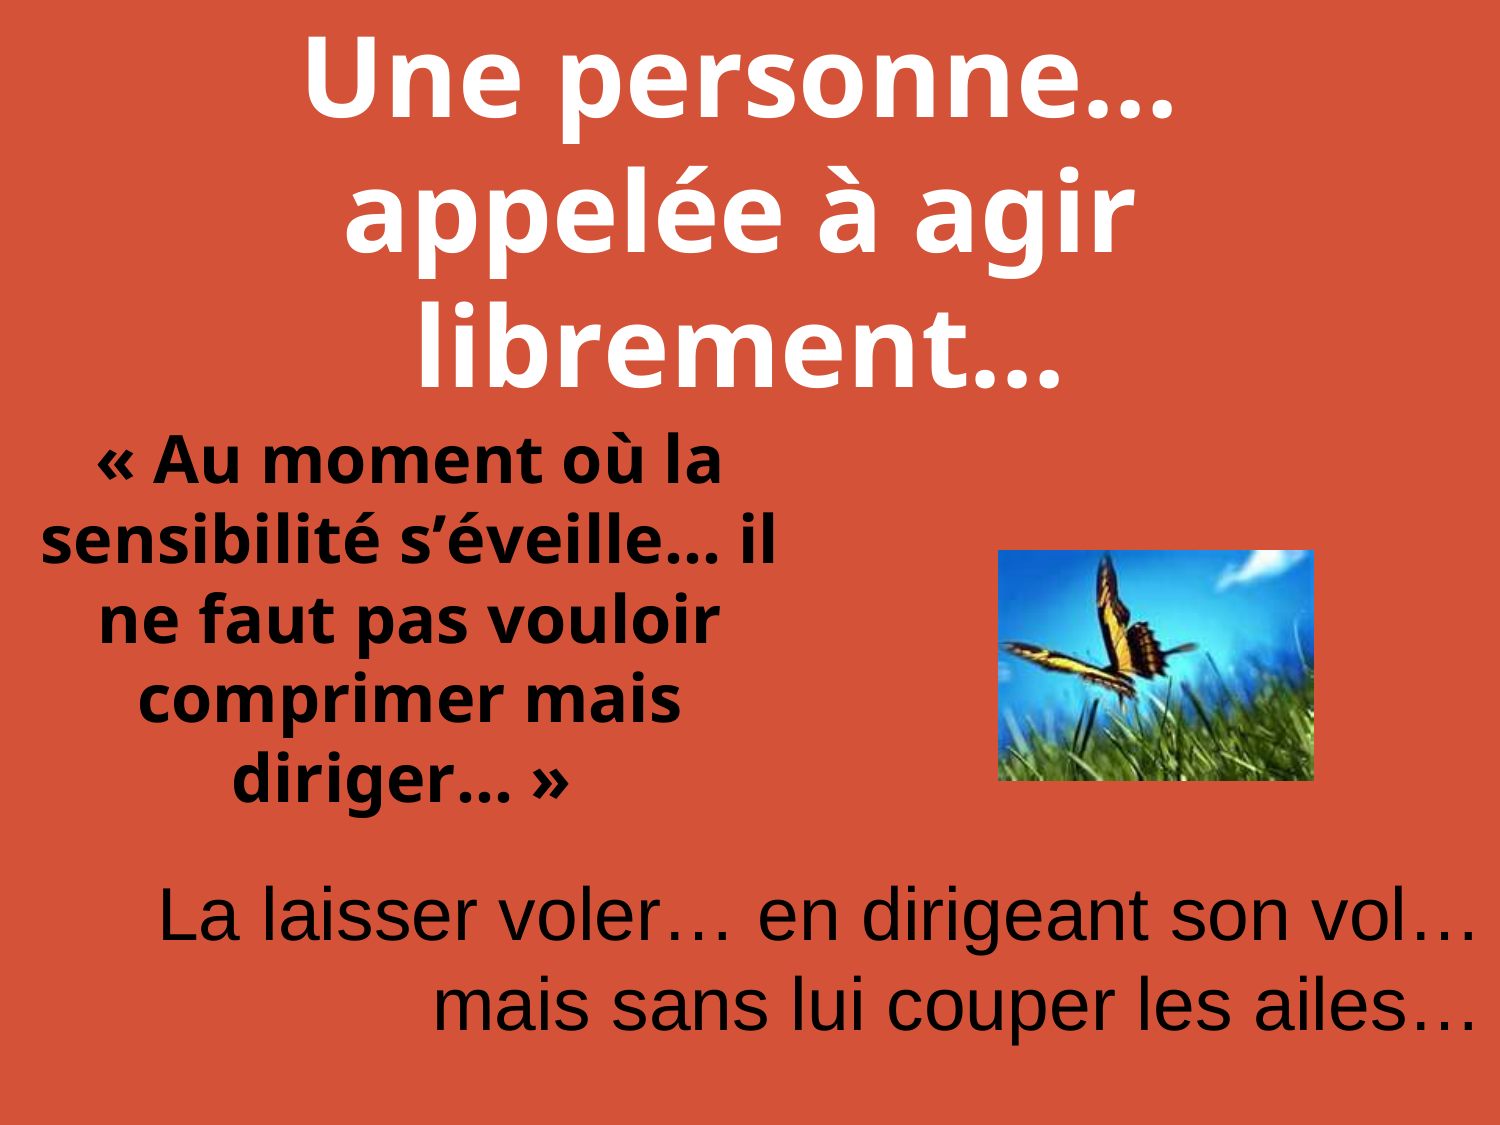

# Une personne… appelée à agir librement…
« Au moment où la sensibilité s’éveille… il ne faut pas vouloir comprimer mais diriger… »
La laisser voler… en dirigeant son vol… mais sans lui couper les ailes…